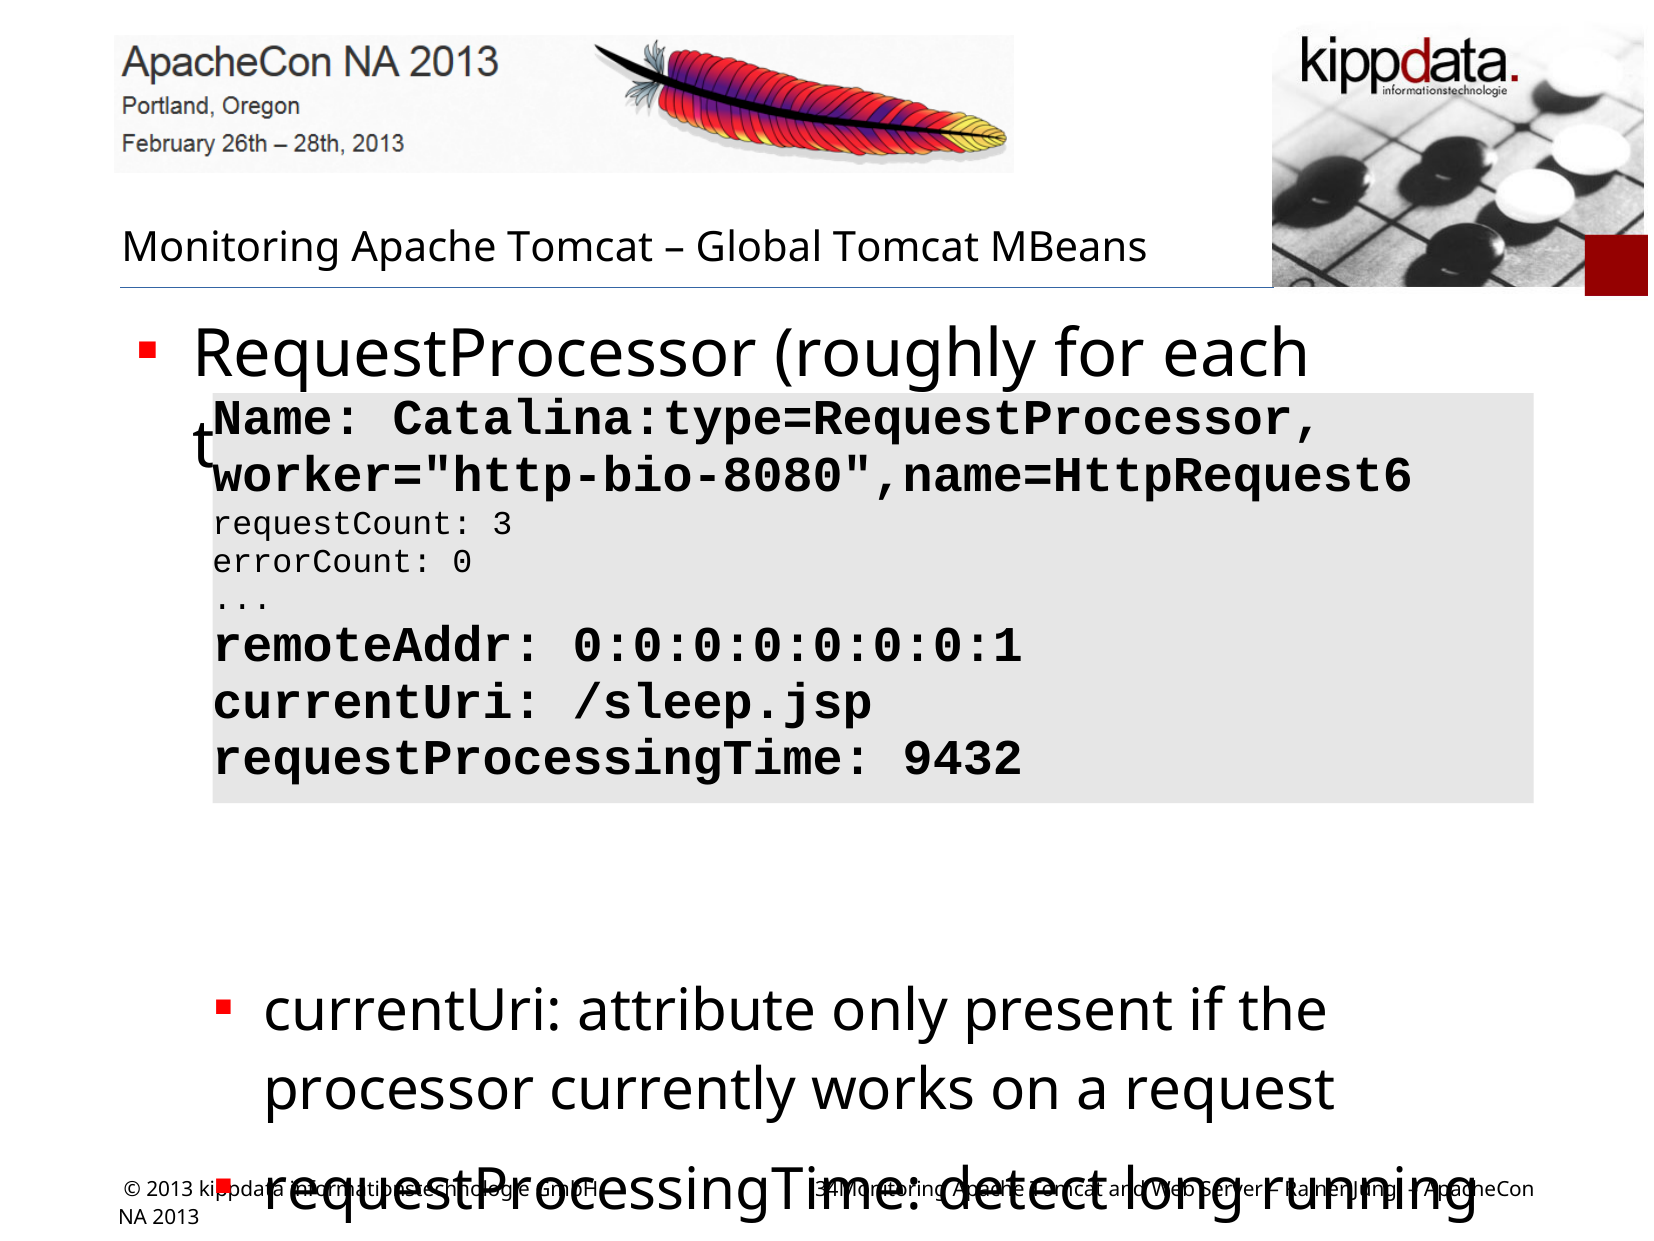

# Monitoring Apache Tomcat – Global Tomcat MBeans
RequestProcessor (roughly for each thread)
currentUri: attribute only present if the processor currently works on a request
requestProcessingTime: detect long running requests on the fly
Name: Catalina:type=RequestProcessor,
worker="http-bio-8080",name=HttpRequest6
requestCount: 3
errorCount: 0
...
remoteAddr: 0:0:0:0:0:0:0:1
currentUri: /sleep.jsp
requestProcessingTime: 9432